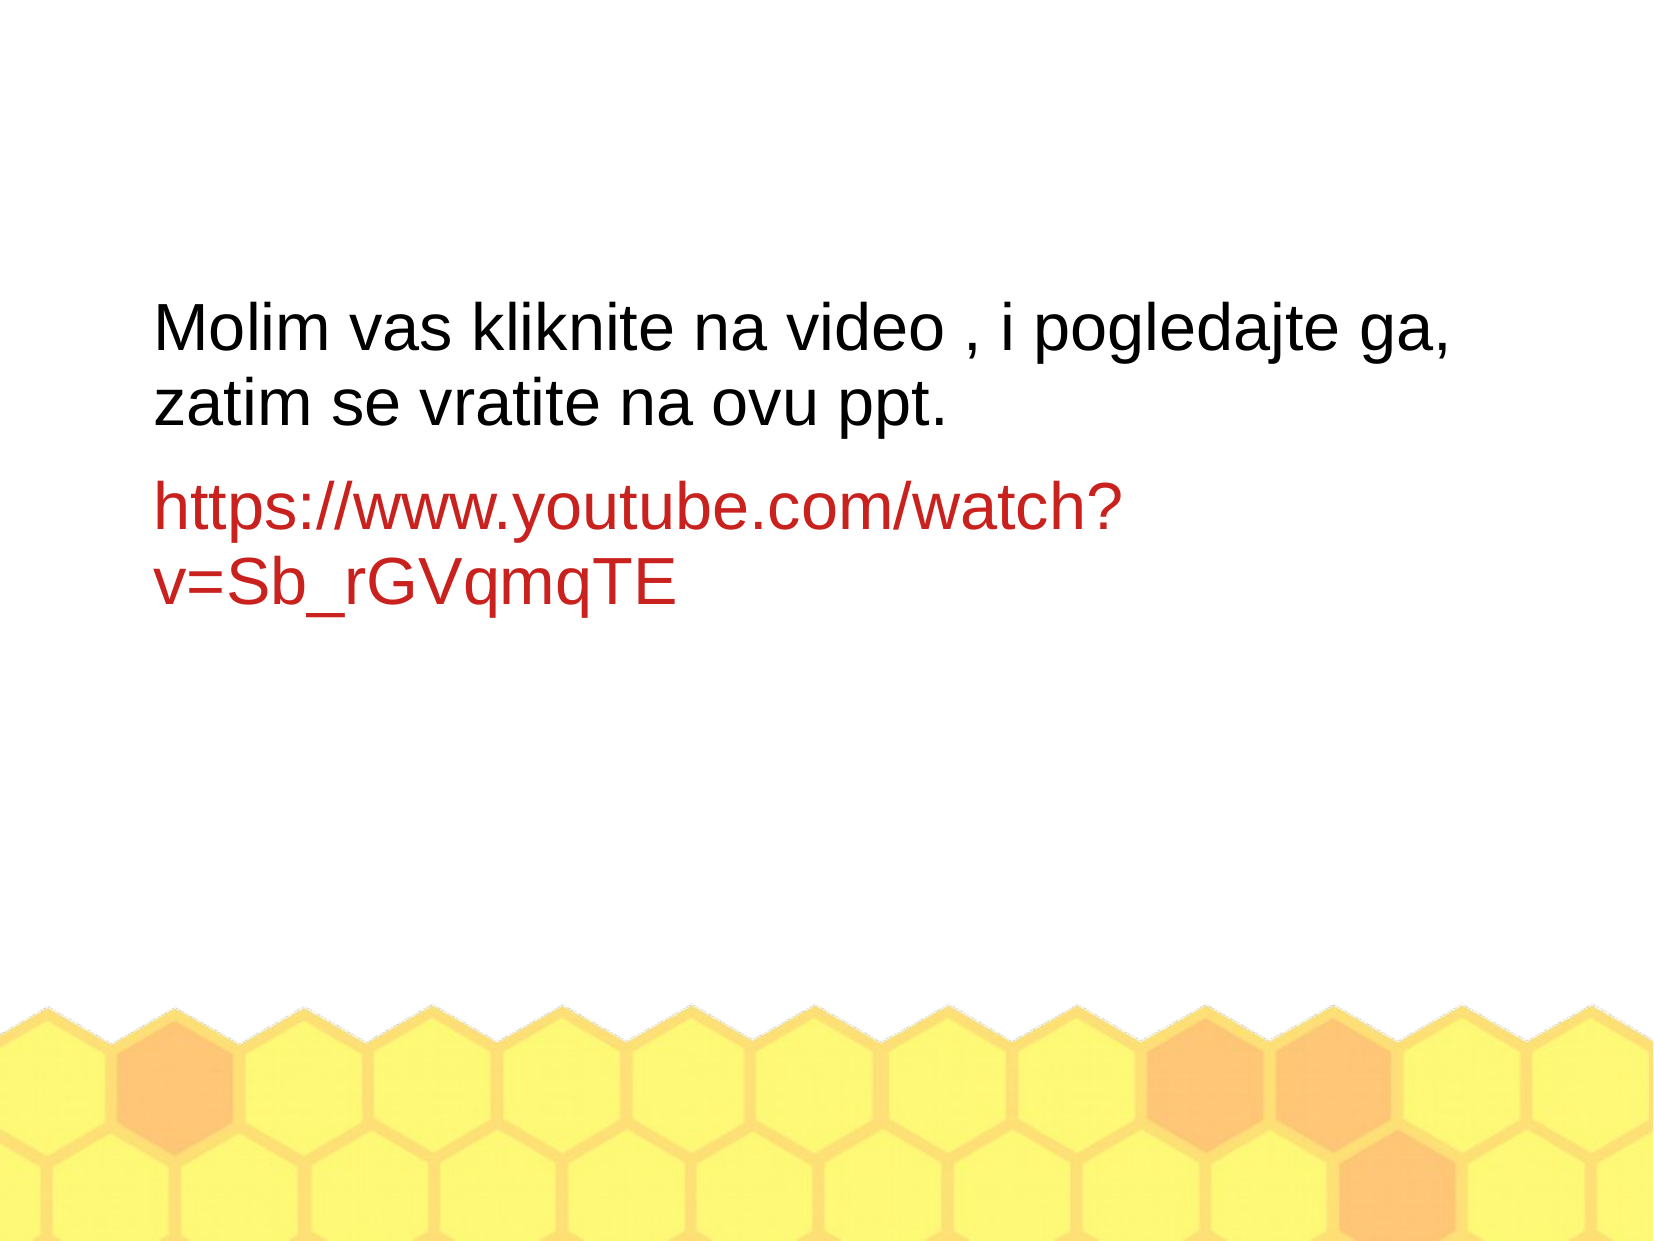

# Molim vas kliknite na video , i pogledajte ga, zatim se vratite na ovu ppt.
https://www.youtube.com/watch?v=Sb_rGVqmqTE